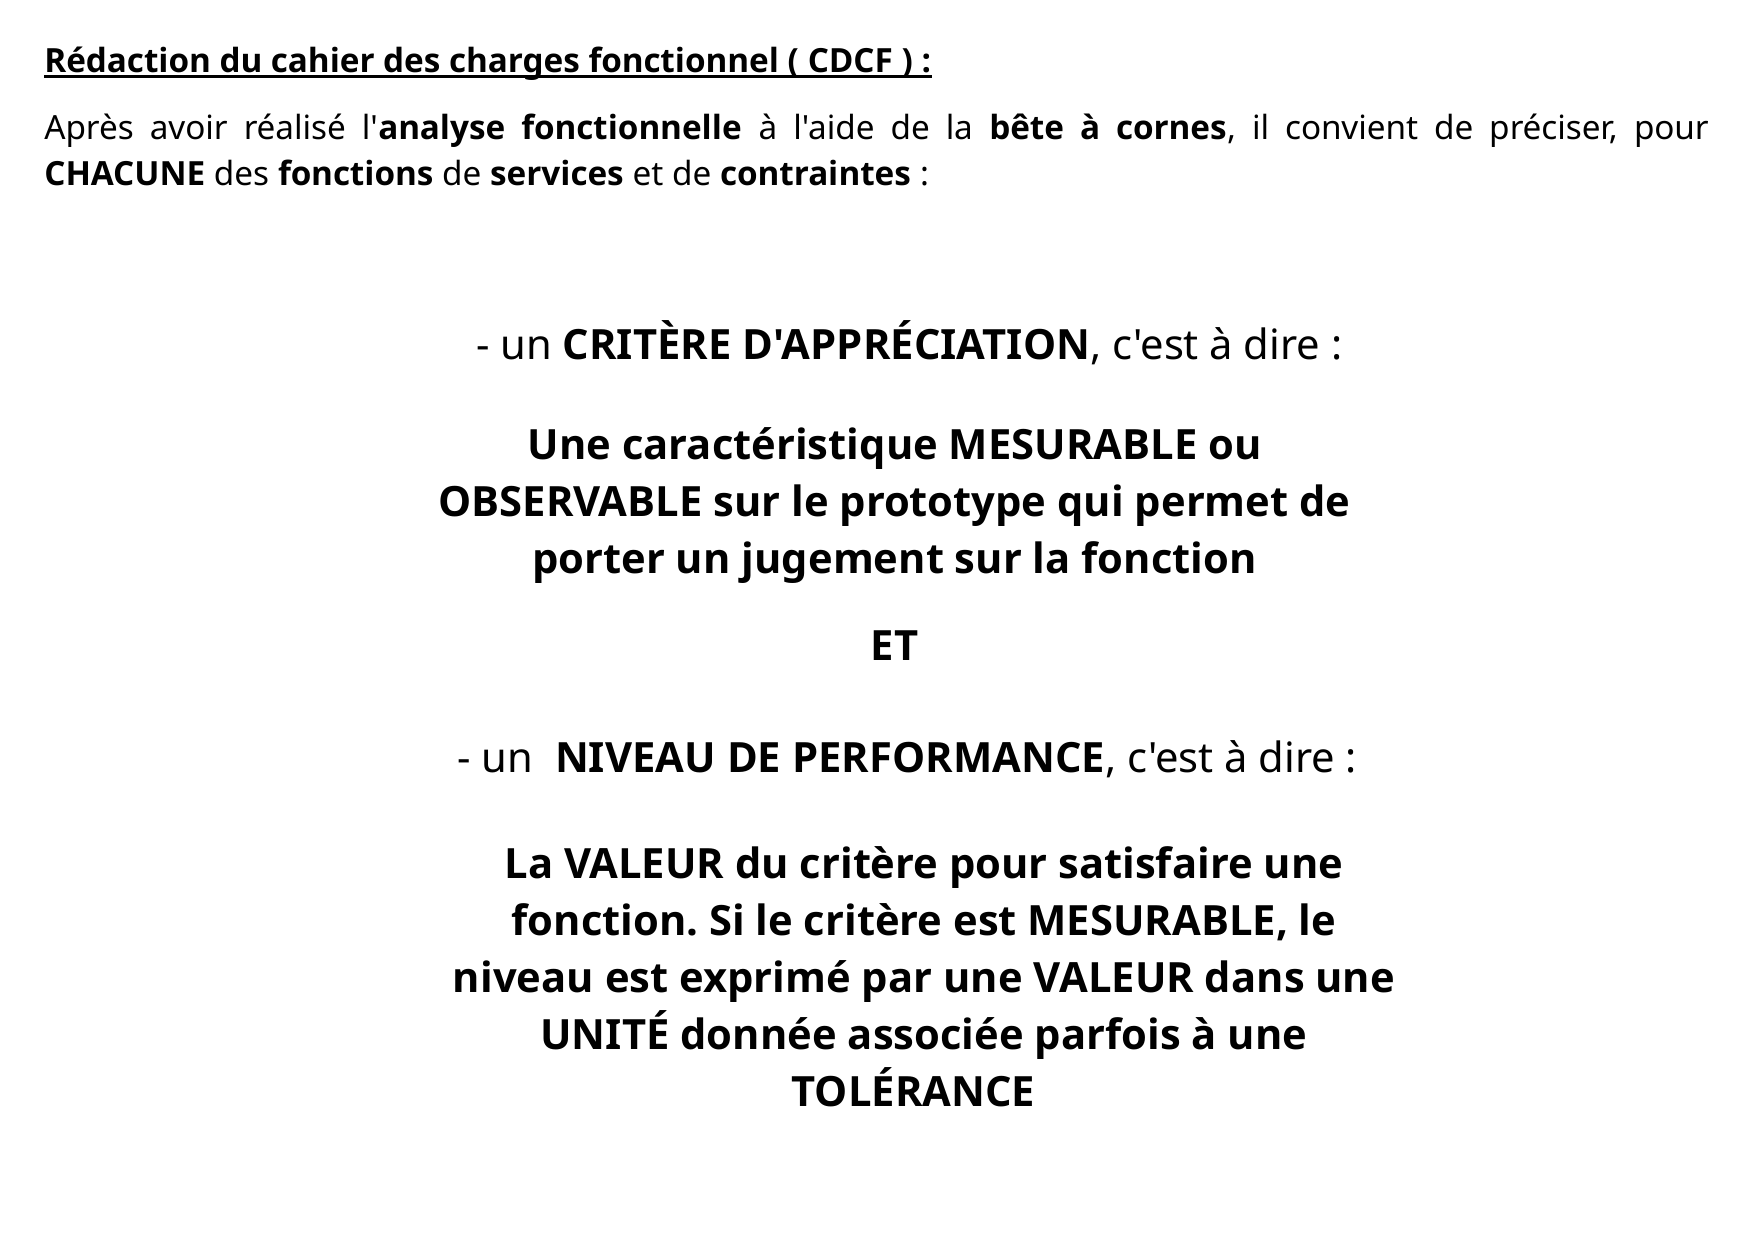

Rédaction du cahier des charges fonctionnel ( CDCF ) :
Après avoir réalisé l'analyse fonctionnelle à l'aide de la bête à cornes, il convient de préciser, pour CHACUNE des fonctions de services et de contraintes :
- un CRITÈRE D'APPRÉCIATION, c'est à dire :
Une caractéristique MESURABLE ou OBSERVABLE sur le prototype qui permet de porter un jugement sur la fonction
ET
- un NIVEAU DE PERFORMANCE, c'est à dire :
La VALEUR du critère pour satisfaire une fonction. Si le critère est MESURABLE, le niveau est exprimé par une VALEUR dans une UNITÉ donnée associée parfois à une TOLÉRANCE